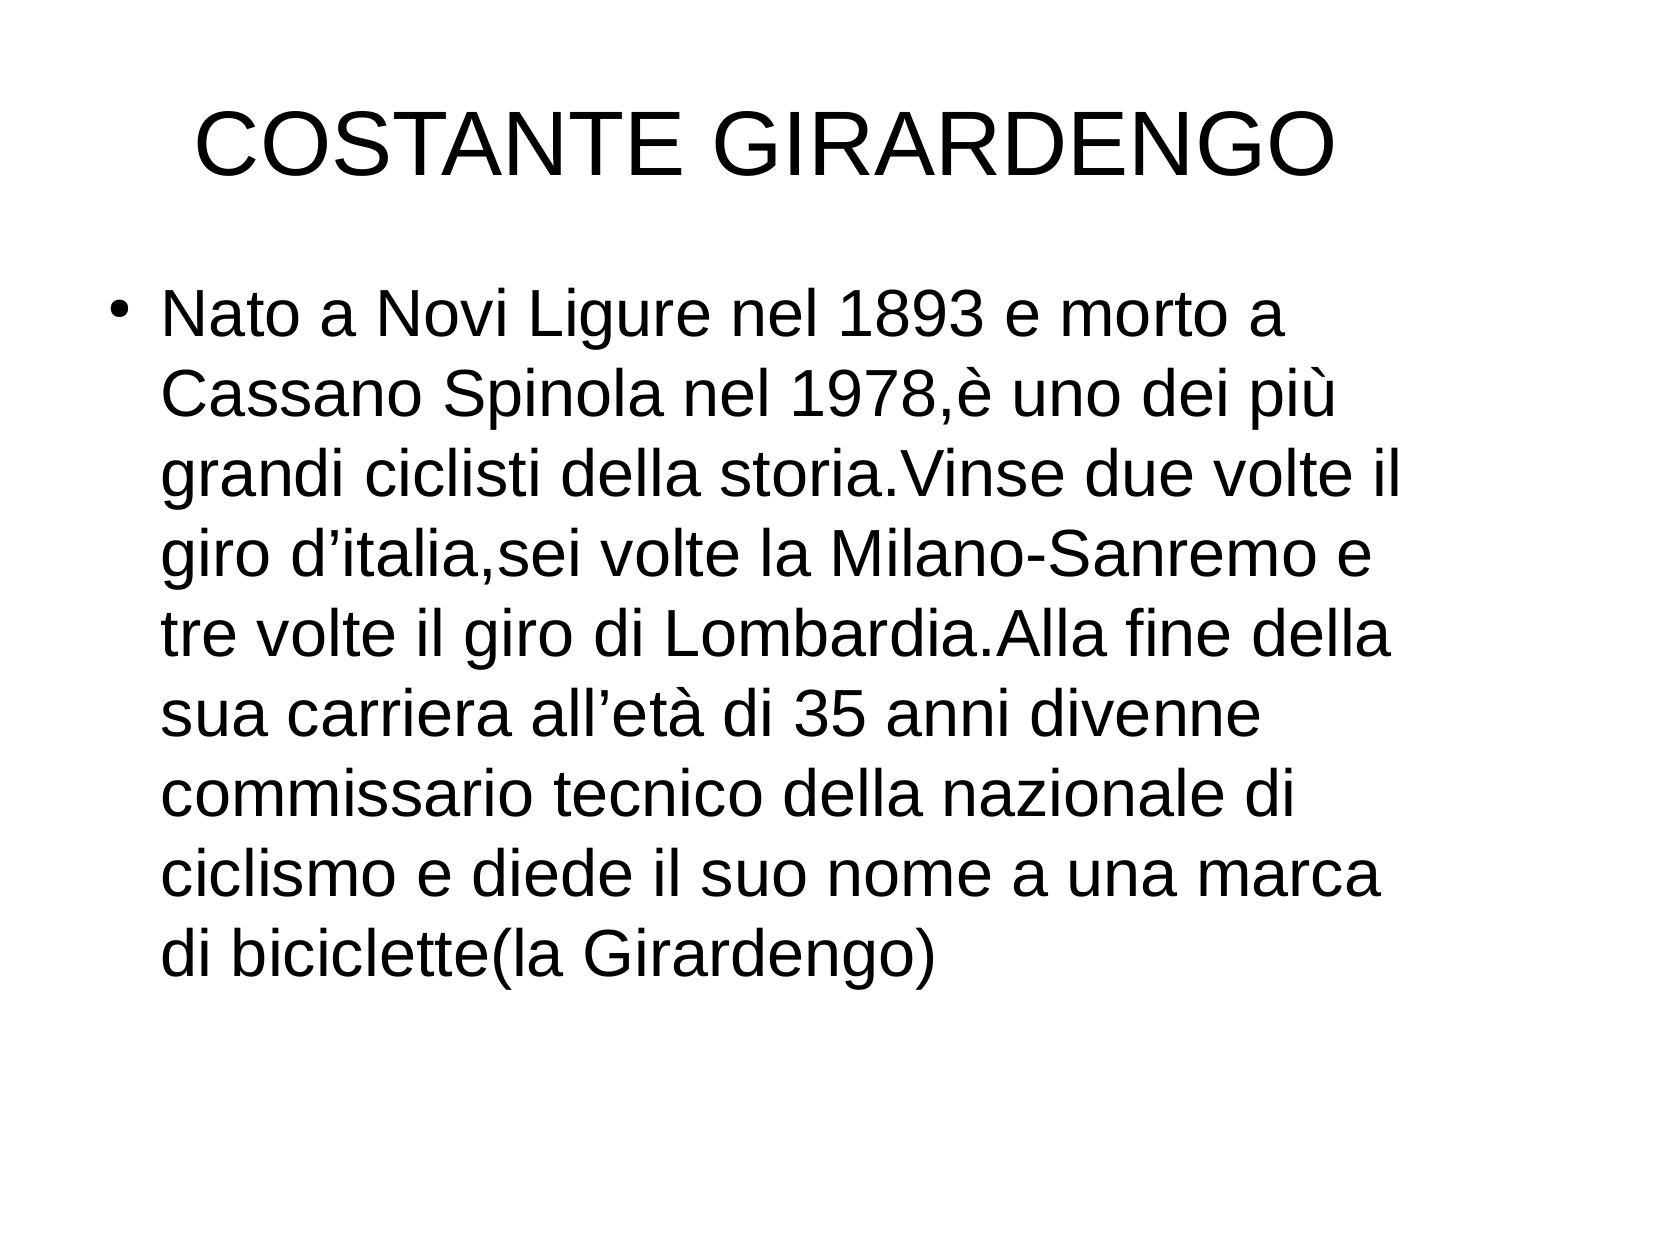

# COSTANTE GIRARDENGO
Nato a Novi Ligure nel 1893 e morto a Cassano Spinola nel 1978,è uno dei più grandi ciclisti della storia.Vinse due volte il giro d’italia,sei volte la Milano-Sanremo e tre volte il giro di Lombardia.Alla fine della sua carriera all’età di 35 anni divenne commissario tecnico della nazionale di ciclismo e diede il suo nome a una marca di biciclette(la Girardengo)